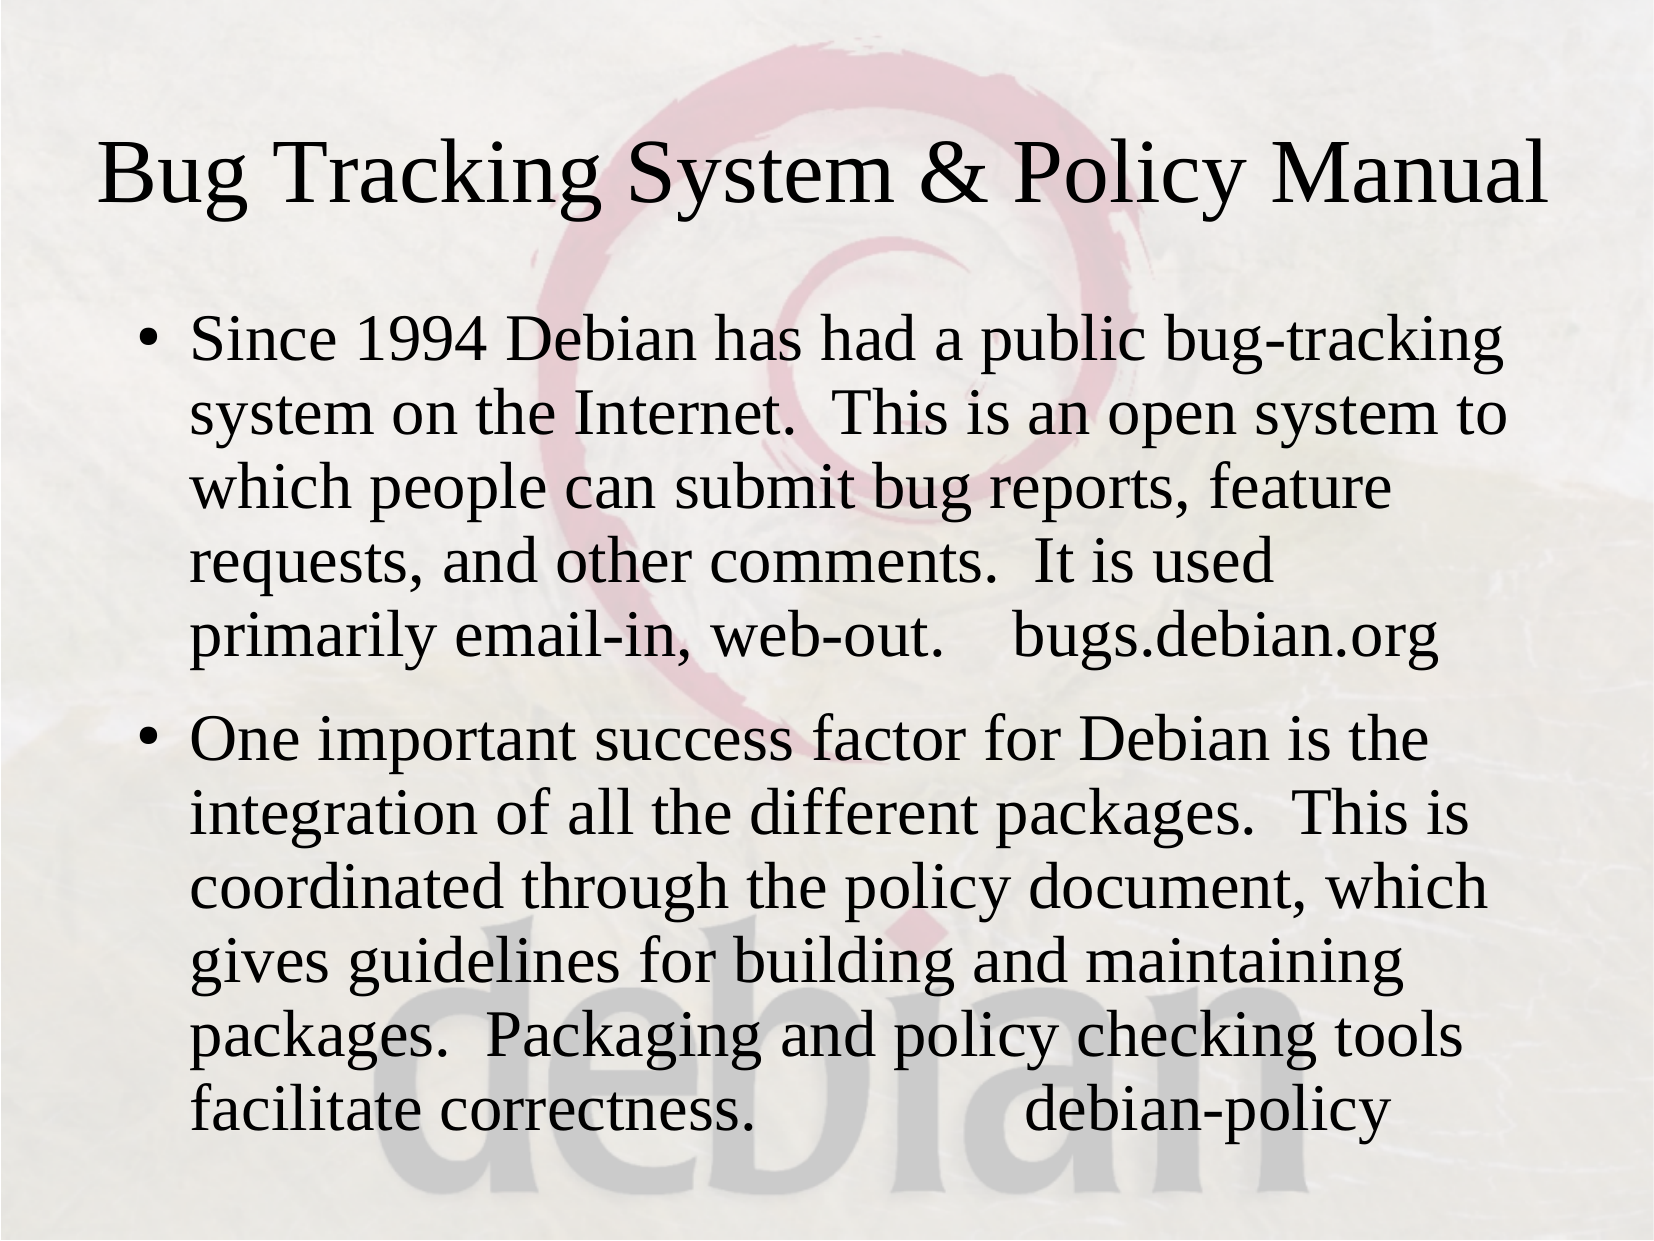

# Bug Tracking System & Policy Manual
Since 1994 Debian has had a public bug-tracking system on the Internet. This is an open system to which people can submit bug reports, feature requests, and other comments. It is used primarily email-in, web-out. bugs.debian.org
One important success factor for Debian is the integration of all the different packages. This is coordinated through the policy document, which gives guidelines for building and maintaining packages. Packaging and policy checking tools facilitate correctness. debian-policy